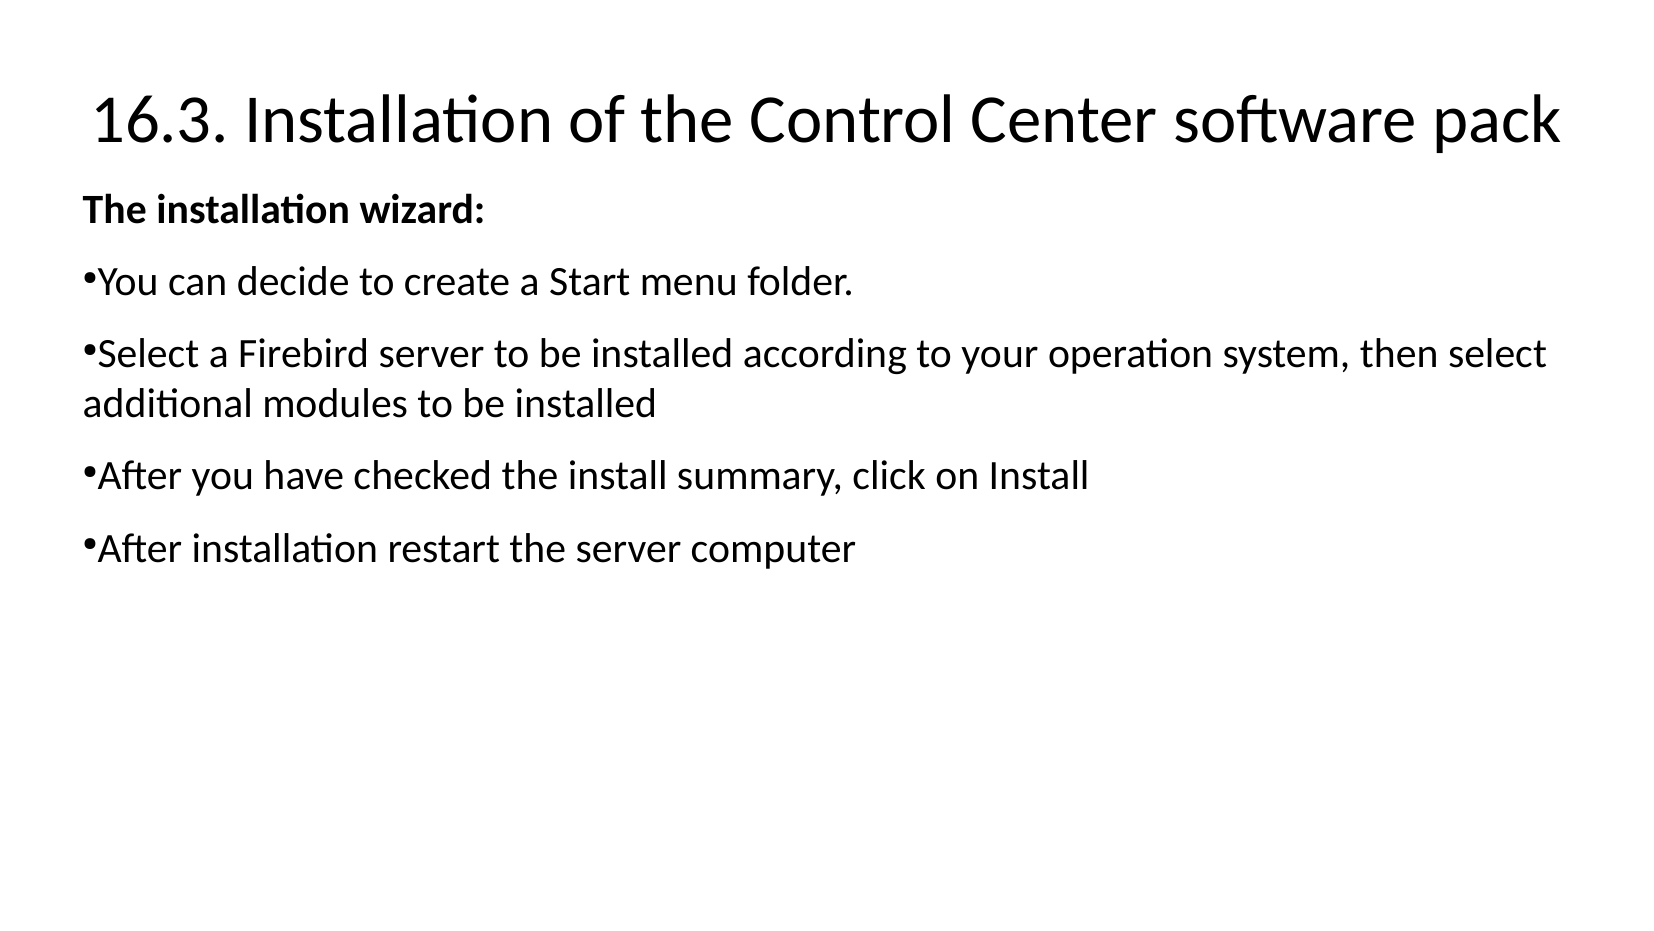

# 16.3. Installation of the Control Center software pack
The installation wizard:
You can decide to create a Start menu folder.
Select a Firebird server to be installed according to your operation system, then select additional modules to be installed
After you have checked the install summary, click on Install
After installation restart the server computer